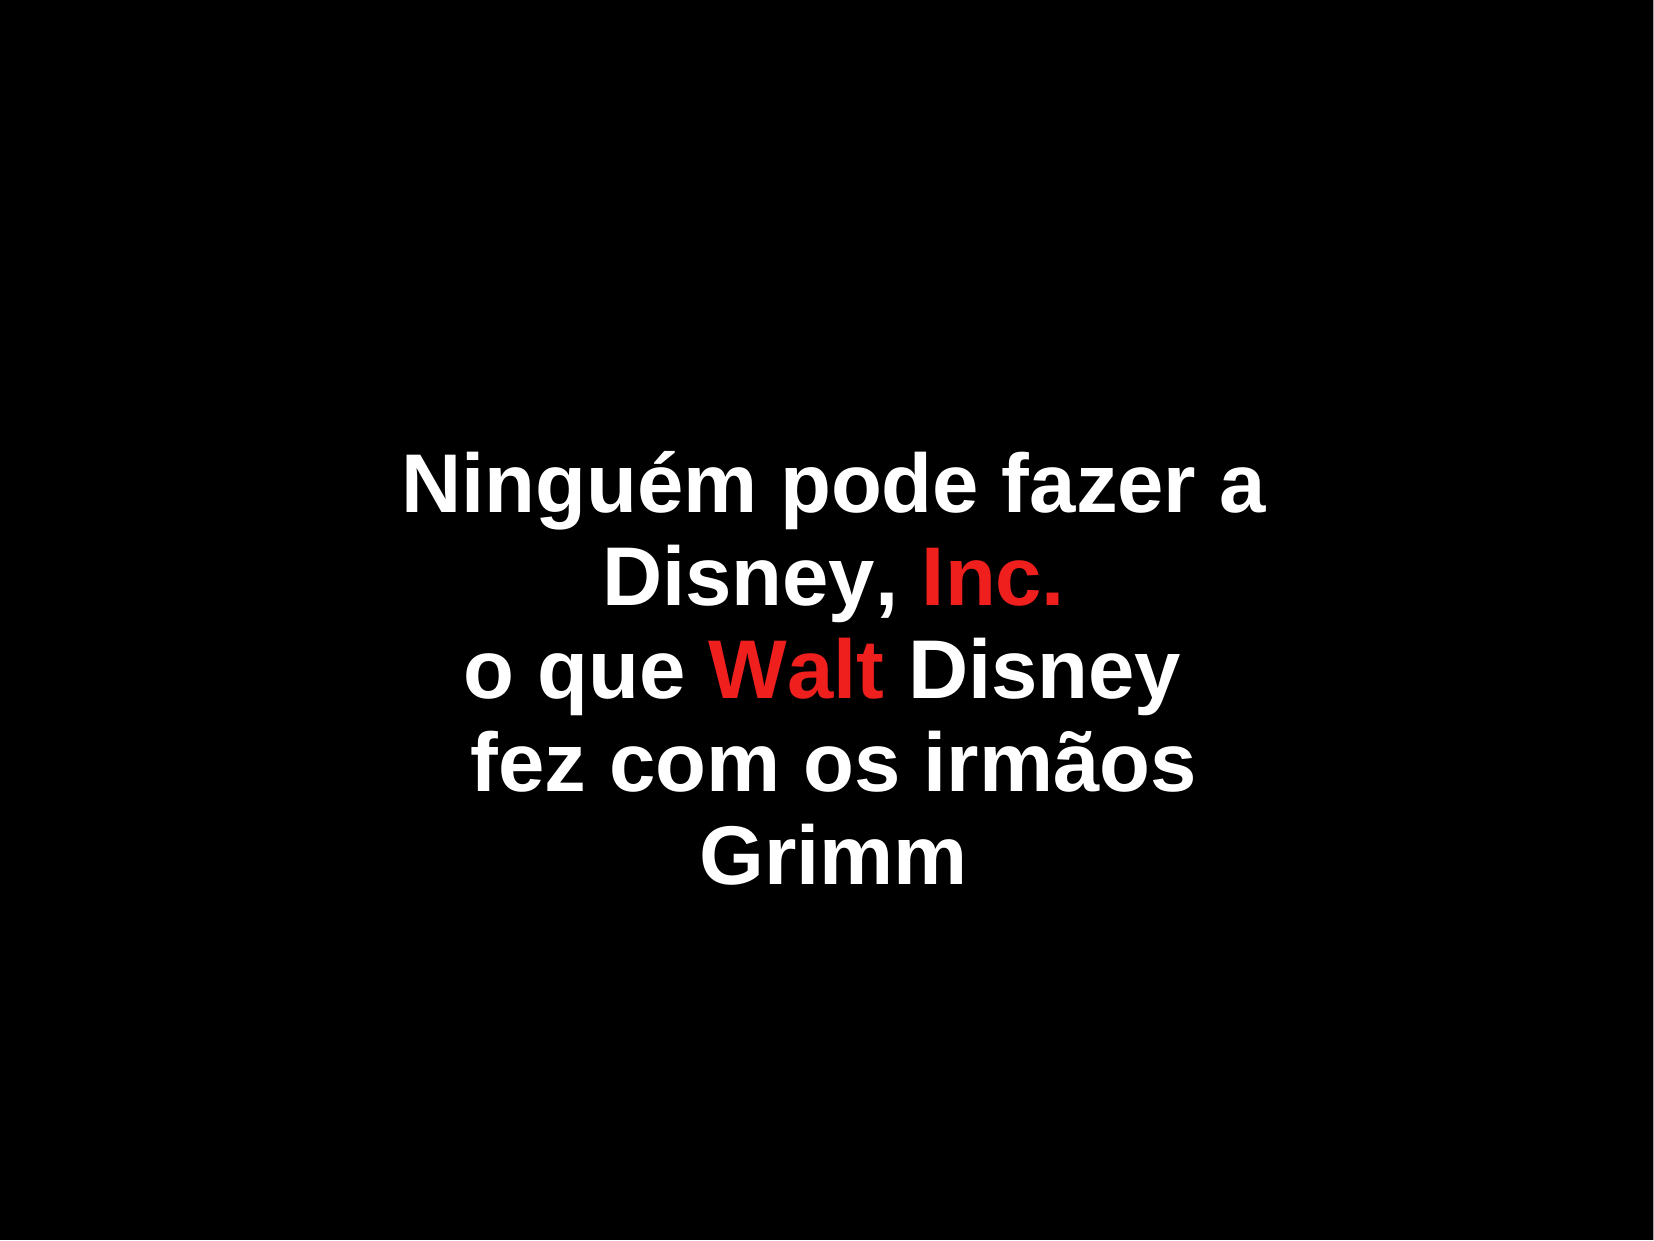

Ninguém pode fazer a Disney, Inc.
o que Walt Disney
fez com os irmãos Grimm